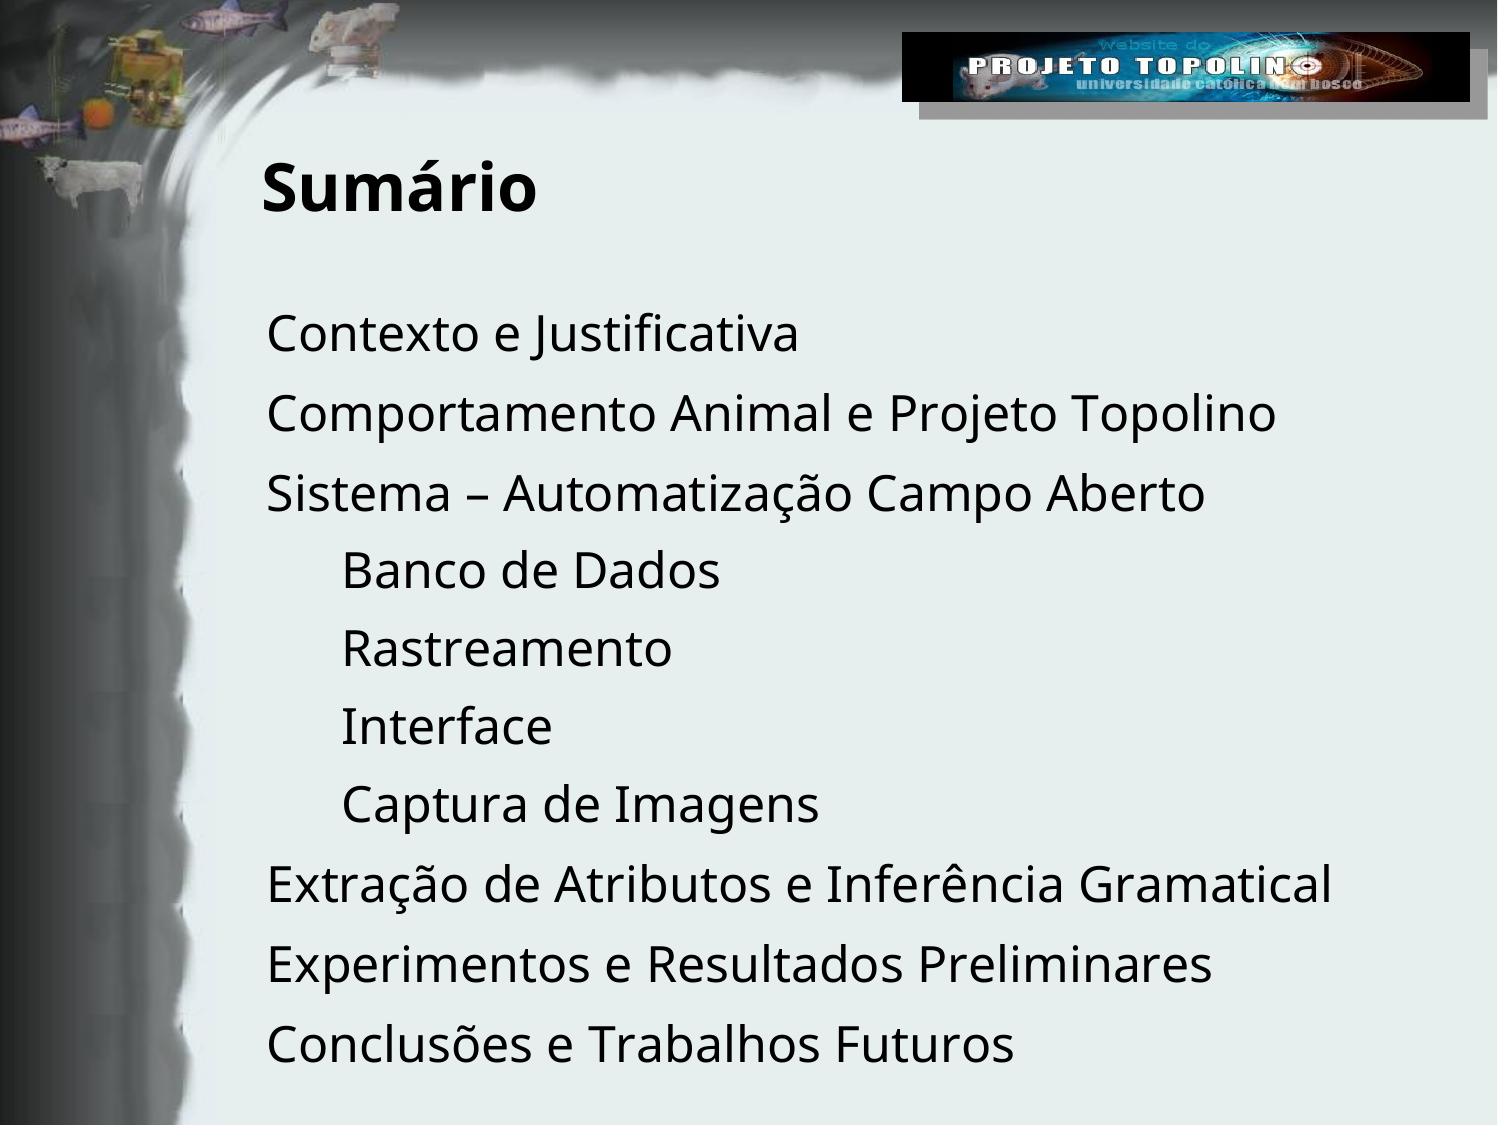

# Sumário
Contexto e Justificativa
Comportamento Animal e Projeto Topolino
Sistema – Automatização Campo Aberto
Banco de Dados
Rastreamento
Interface
Captura de Imagens
Extração de Atributos e Inferência Gramatical
Experimentos e Resultados Preliminares
Conclusões e Trabalhos Futuros